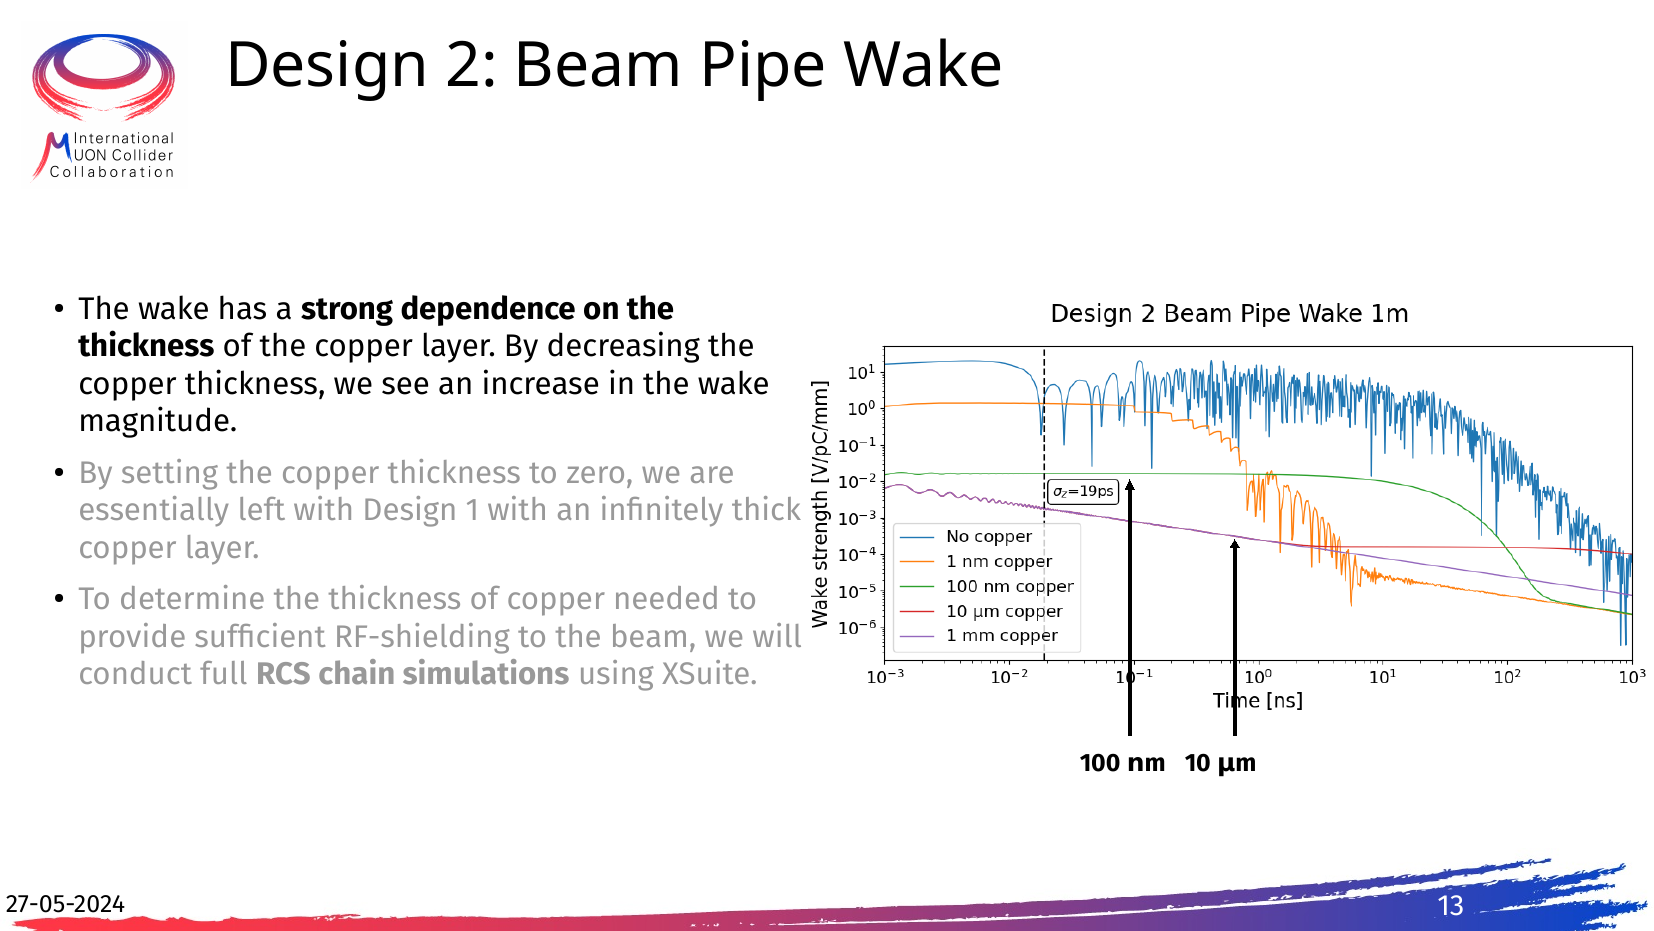

# Design 2: Beam Pipe Wake
The wake has a strong dependence on the thickness of the copper layer. By decreasing the copper thickness, we see an increase in the wake magnitude.
By setting the copper thickness to zero, we are essentially left with Design 1 with an infinitely thick copper layer.
To determine the thickness of copper needed to provide sufficient RF-shielding to the beam, we will conduct full RCS chain simulations using XSuite.
10 μm
100 nm
27-05-2024
13